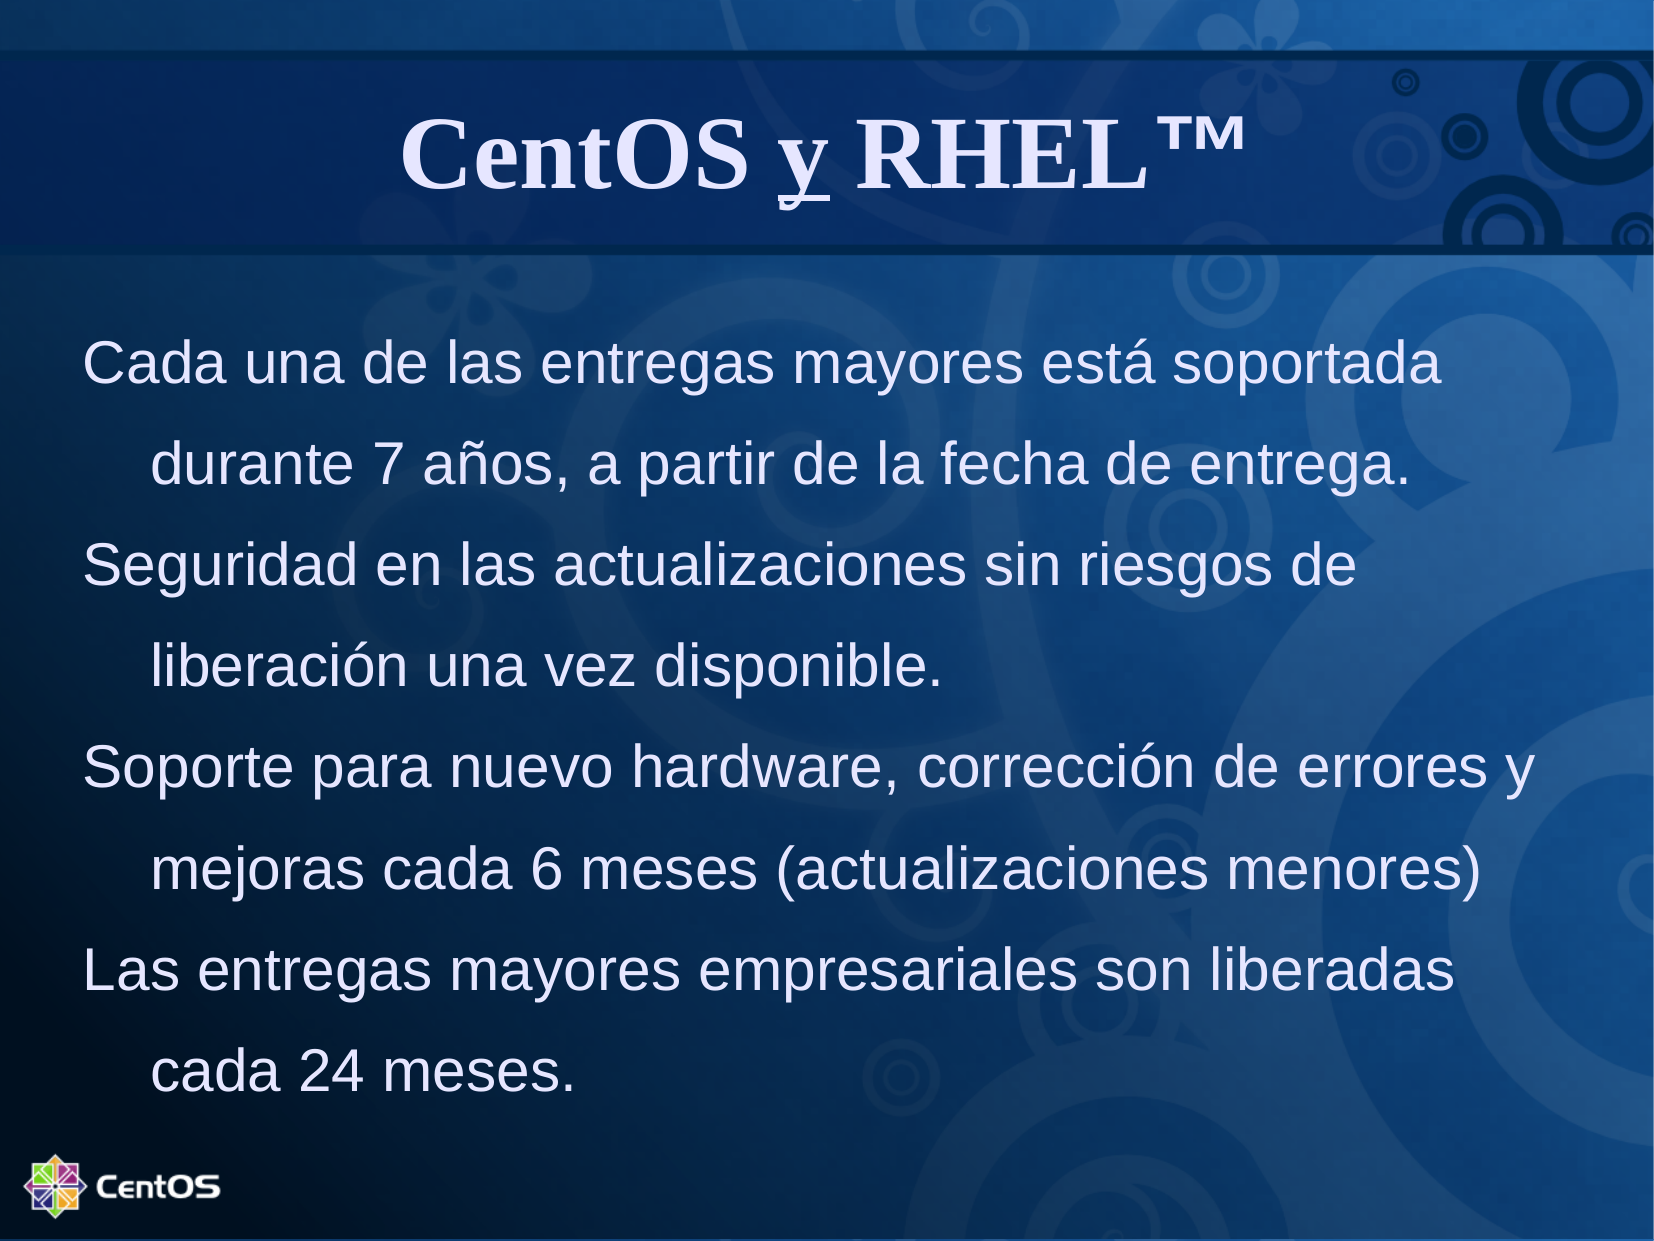

# CentOS y RHEL™
Cada una de las entregas mayores está soportada durante 7 años, a partir de la fecha de entrega.
Seguridad en las actualizaciones sin riesgos de liberación una vez disponible.
Soporte para nuevo hardware, corrección de errores y mejoras cada 6 meses (actualizaciones menores)
Las entregas mayores empresariales son liberadas cada 24 meses.